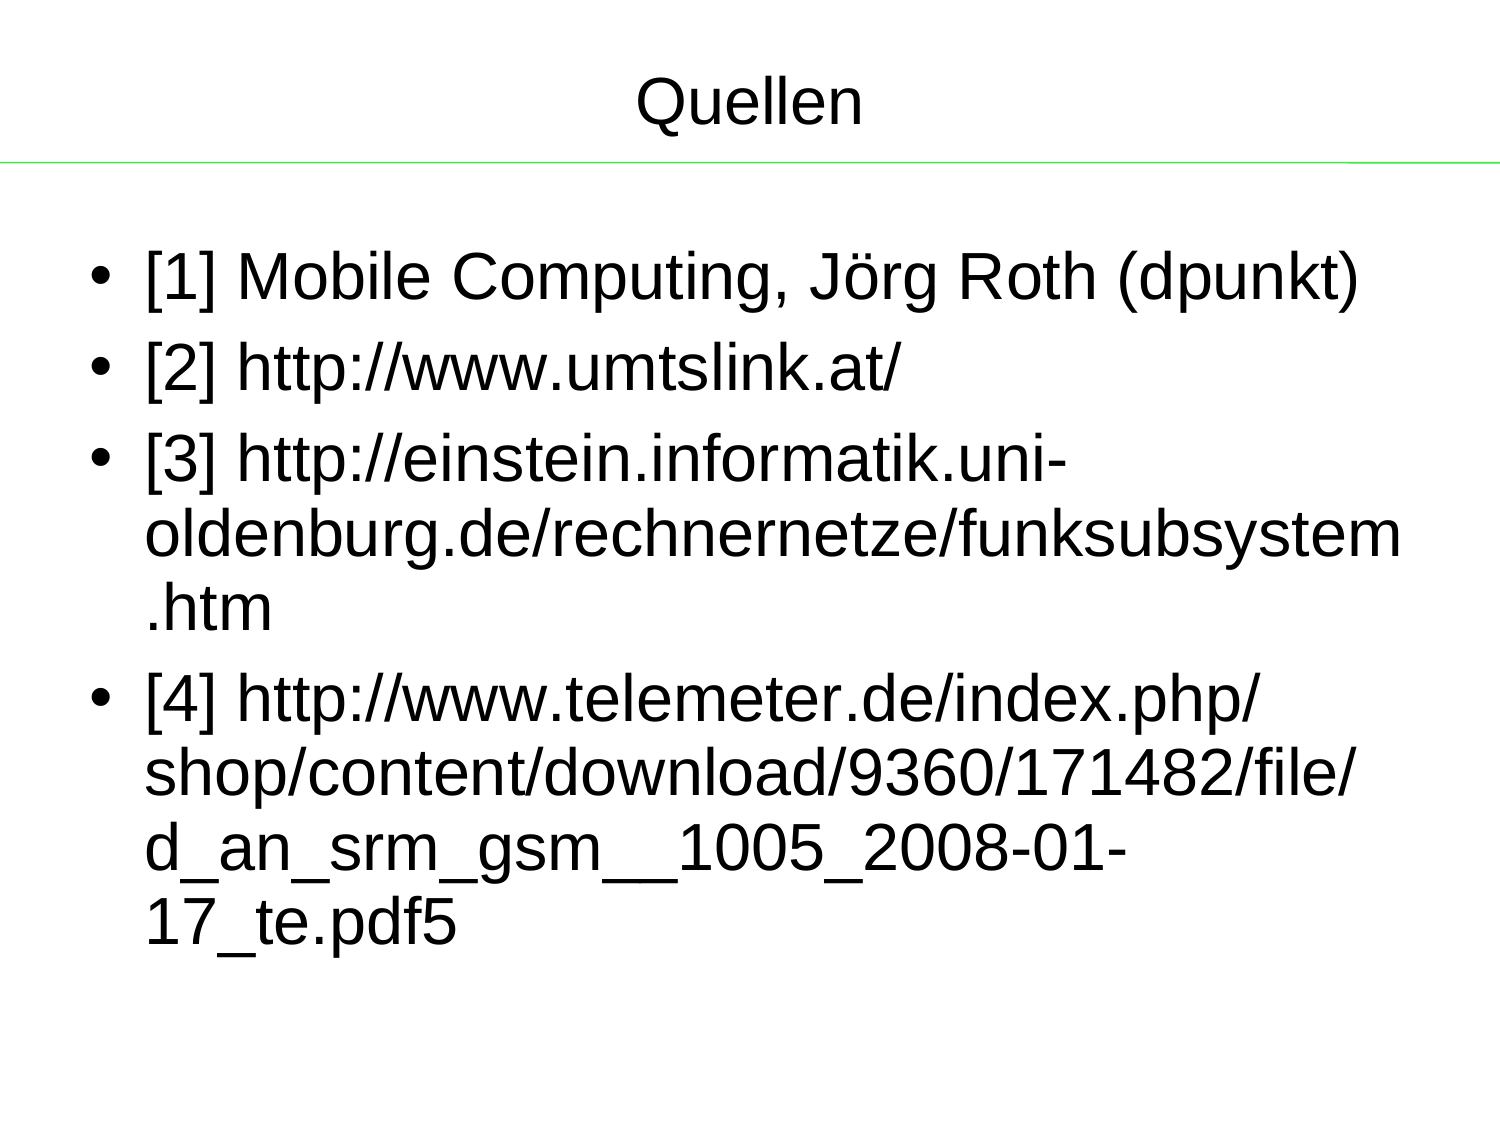

# Quellen
[1] Mobile Computing, Jörg Roth (dpunkt)‏
[2] http://www.umtslink.at/
[3] http://einstein.informatik.uni-oldenburg.de/rechnernetze/funksubsystem.htm
[4] http://www.telemeter.de/index.php/
shop/content/download/9360/171482/file/d_an_srm_gsm__1005_2008-01-17_te.pdf5